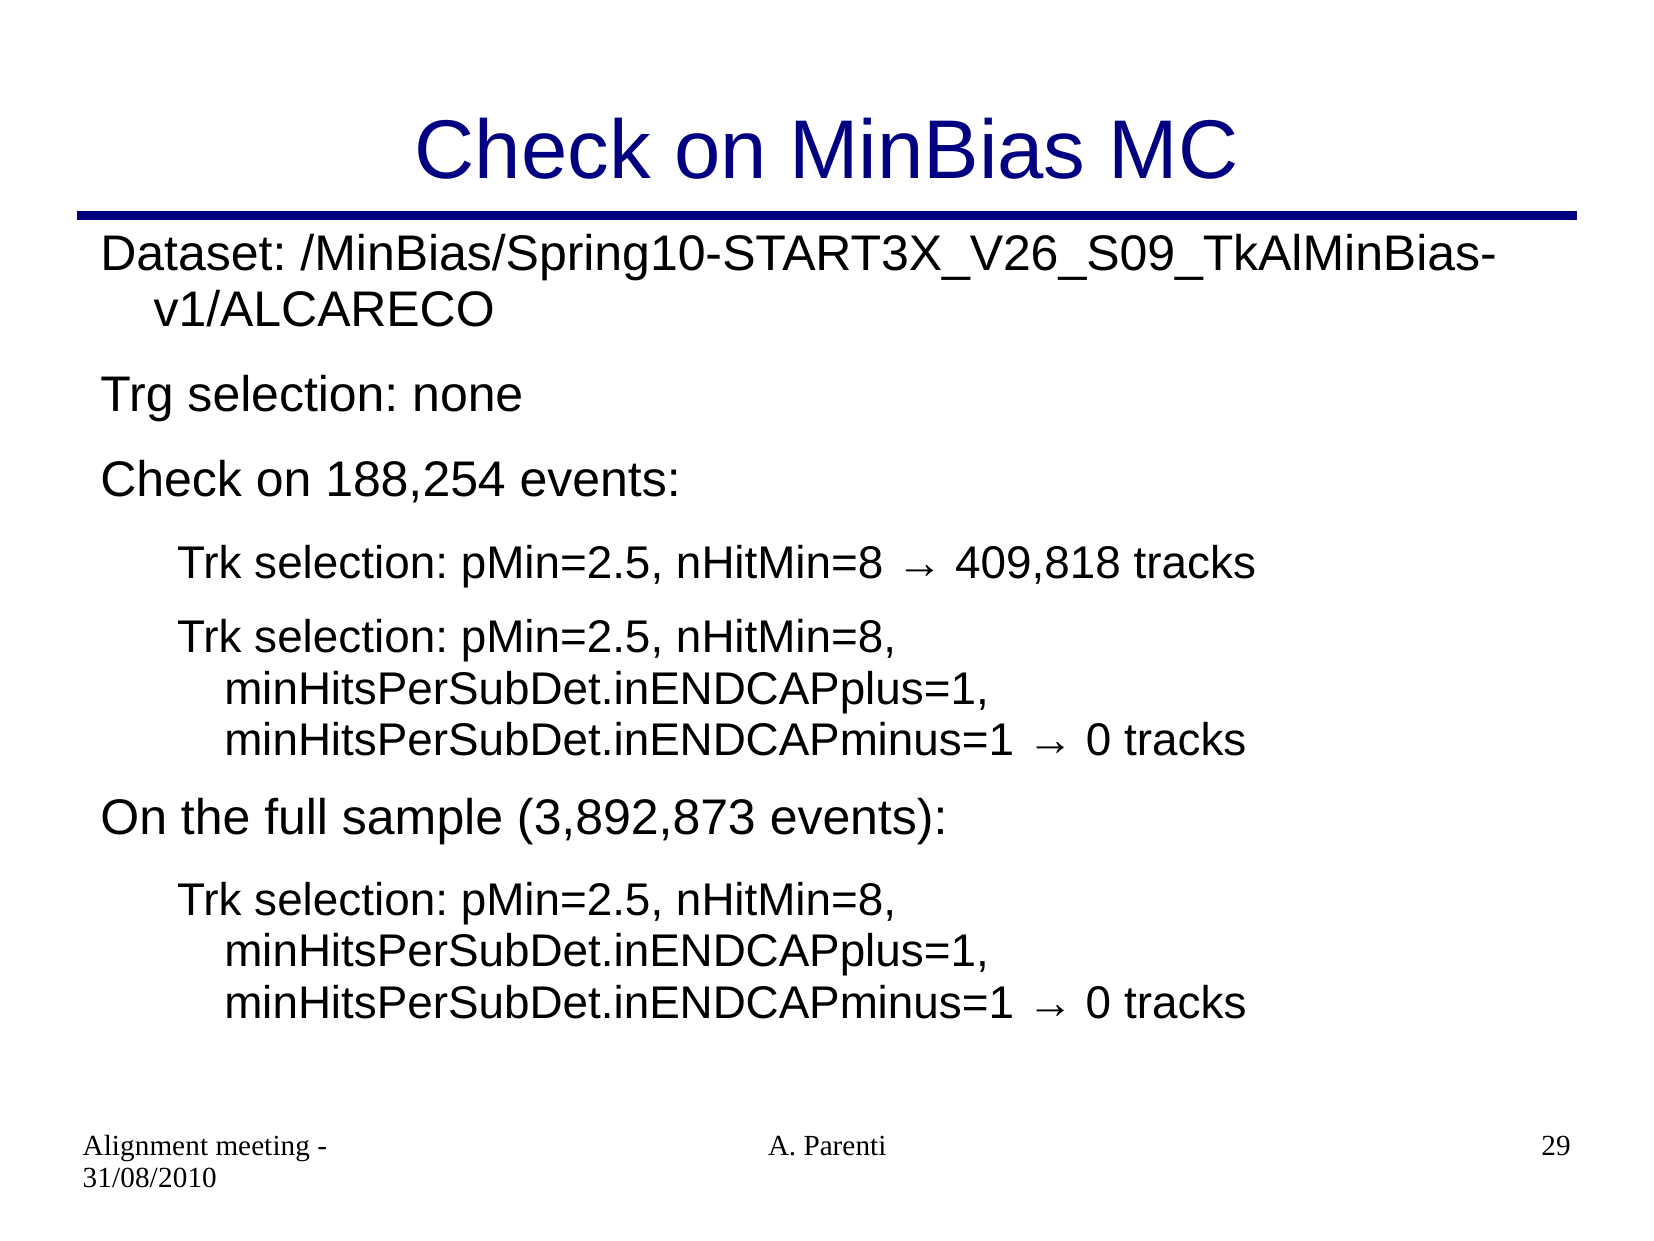

# Check on MinBias MC
Dataset: /MinBias/Spring10-START3X_V26_S09_TkAlMinBias-v1/ALCARECO
Trg selection: none
Check on 188,254 events:
Trk selection: pMin=2.5, nHitMin=8 → 409,818 tracks
Trk selection: pMin=2.5, nHitMin=8, minHitsPerSubDet.inENDCAPplus=1, minHitsPerSubDet.inENDCAPminus=1 → 0 tracks
On the full sample (3,892,873 events):
Trk selection: pMin=2.5, nHitMin=8, minHitsPerSubDet.inENDCAPplus=1, minHitsPerSubDet.inENDCAPminus=1 → 0 tracks
29